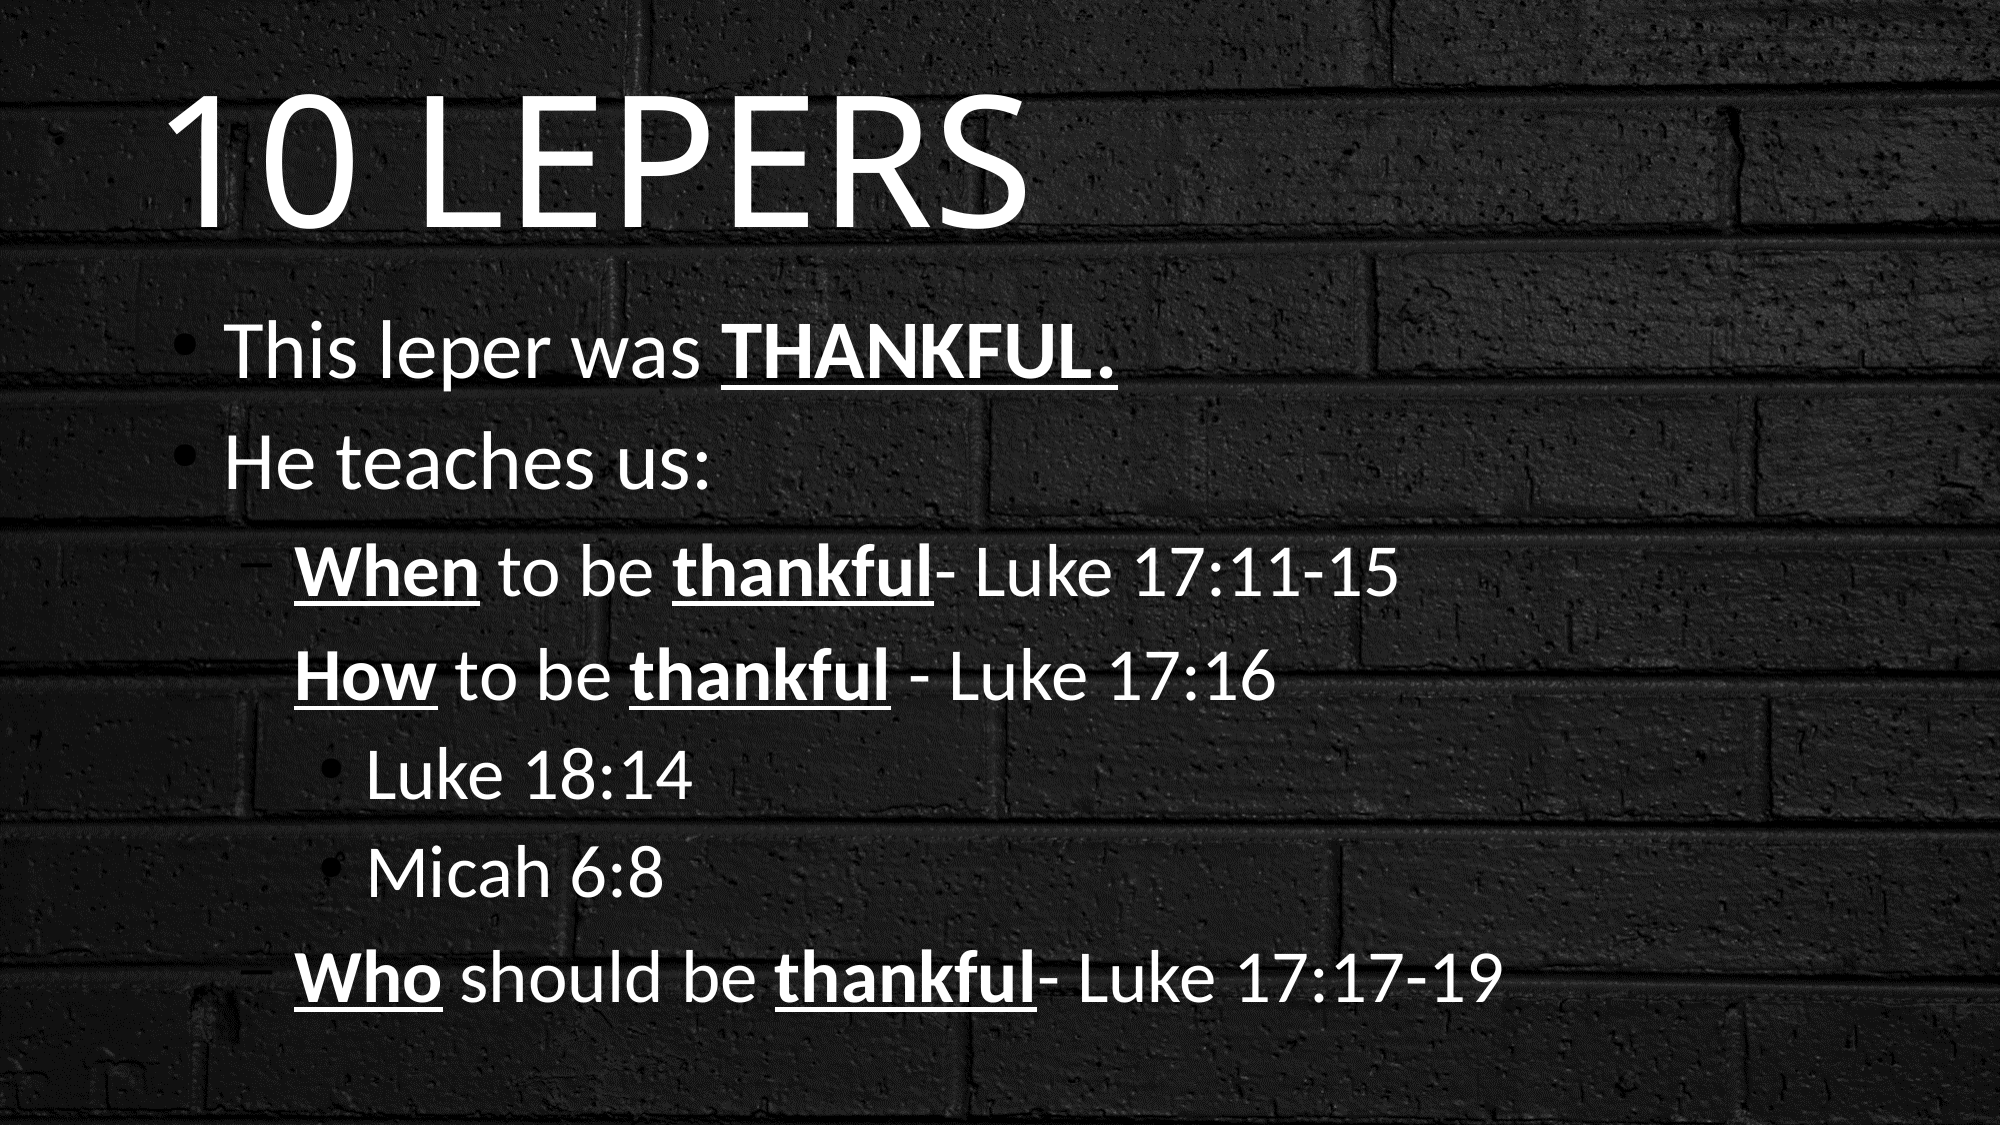

# 10 LEPERS
This leper was THANKFUL.
He teaches us:
When to be thankful- Luke 17:11-15
How to be thankful - Luke 17:16
Luke 18:14
Micah 6:8
Who should be thankful- Luke 17:17-19